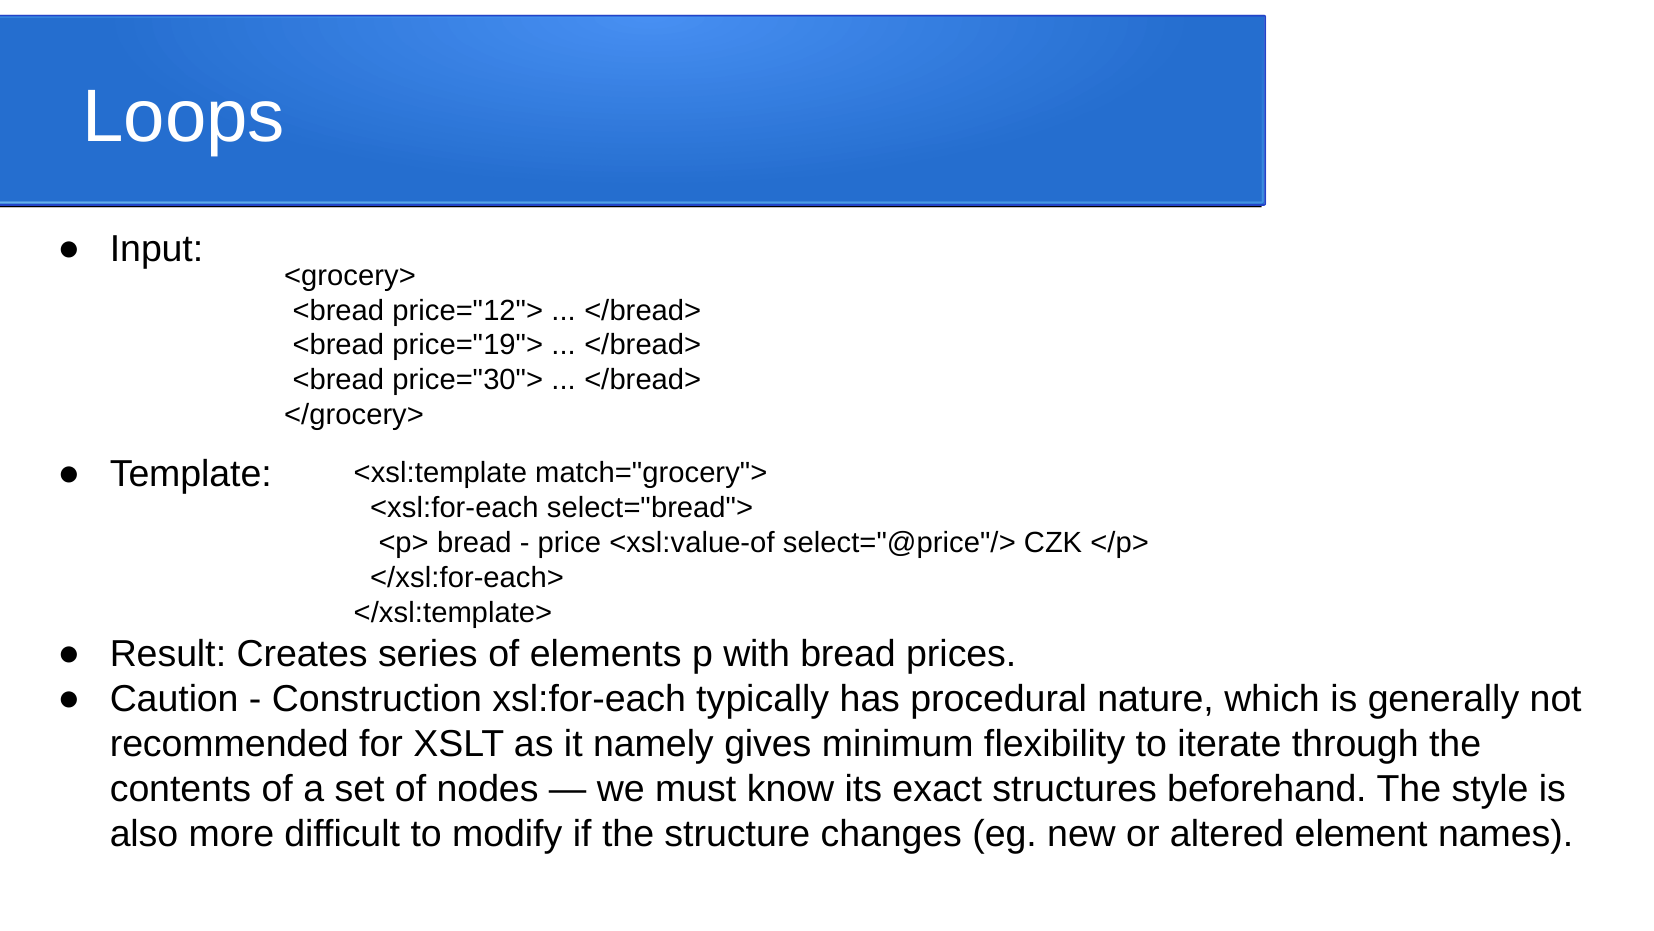

# Loops
Input:
Template:
Result: Creates series of elements p with bread prices.
Caution - Construction xsl:for-each typically has procedural nature, which is generally not recommended for XSLT as it namely gives minimum flexibility to iterate through the contents of a set of nodes — we must know its exact structures beforehand. The style is also more difficult to modify if the structure changes (eg. new or altered element names).
<grocery>
 <bread price="12"> ... </bread>
 <bread price="19"> ... </bread>
 <bread price="30"> ... </bread>
</grocery>
<xsl:template match="grocery">
 <xsl:for-each select="bread">
 <p> bread - price <xsl:value-of select="@price"/> CZK </p>
 </xsl:for-each>
</xsl:template>